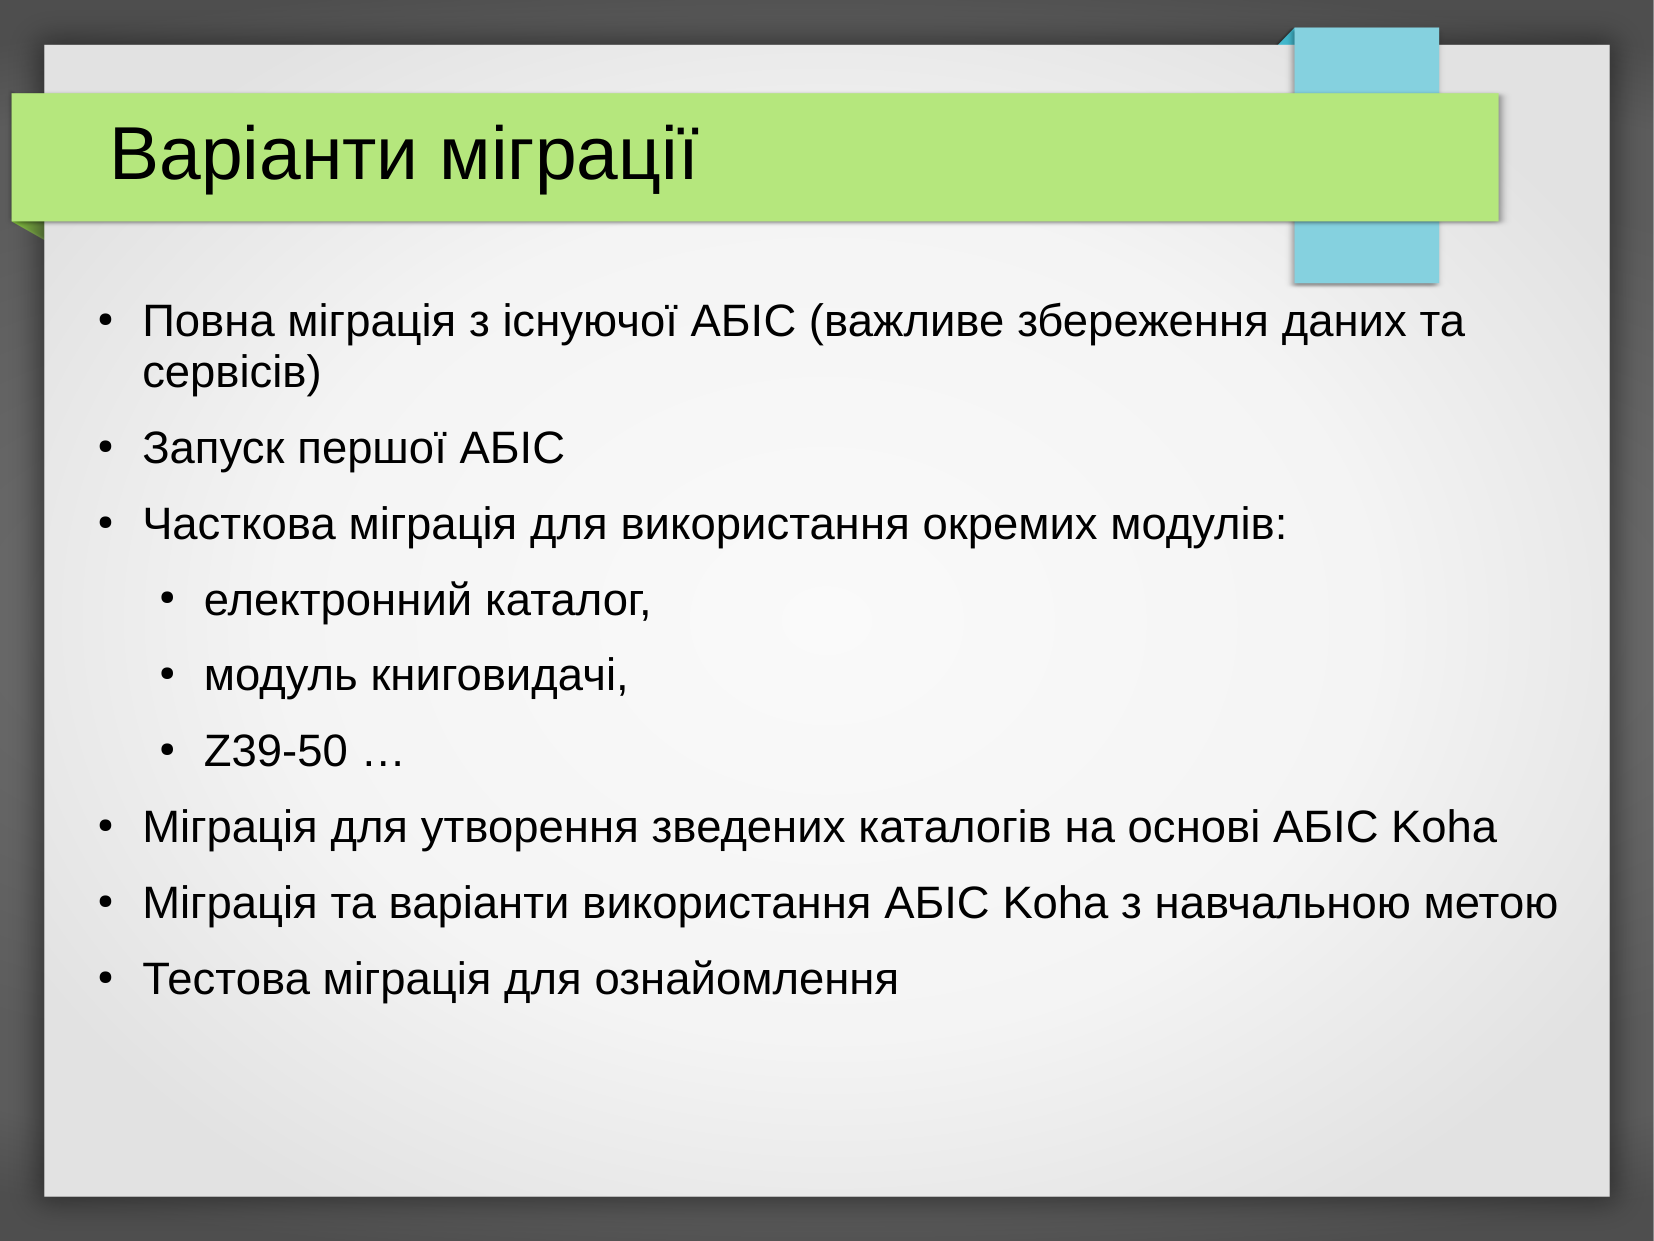

# Варіанти міграції
Повна міграція з існуючої АБІС (важливе збереження даних та сервісів)
Запуск першої АБІС
Часткова міграція для використання окремих модулів:
електронний каталог,
модуль книговидачі,
Z39-50 …
Міграція для утворення зведених каталогів на основі АБІС Koha
Міграція та варіанти використання АБІС Koha з навчальною метою
Тестова міграція для ознайомлення